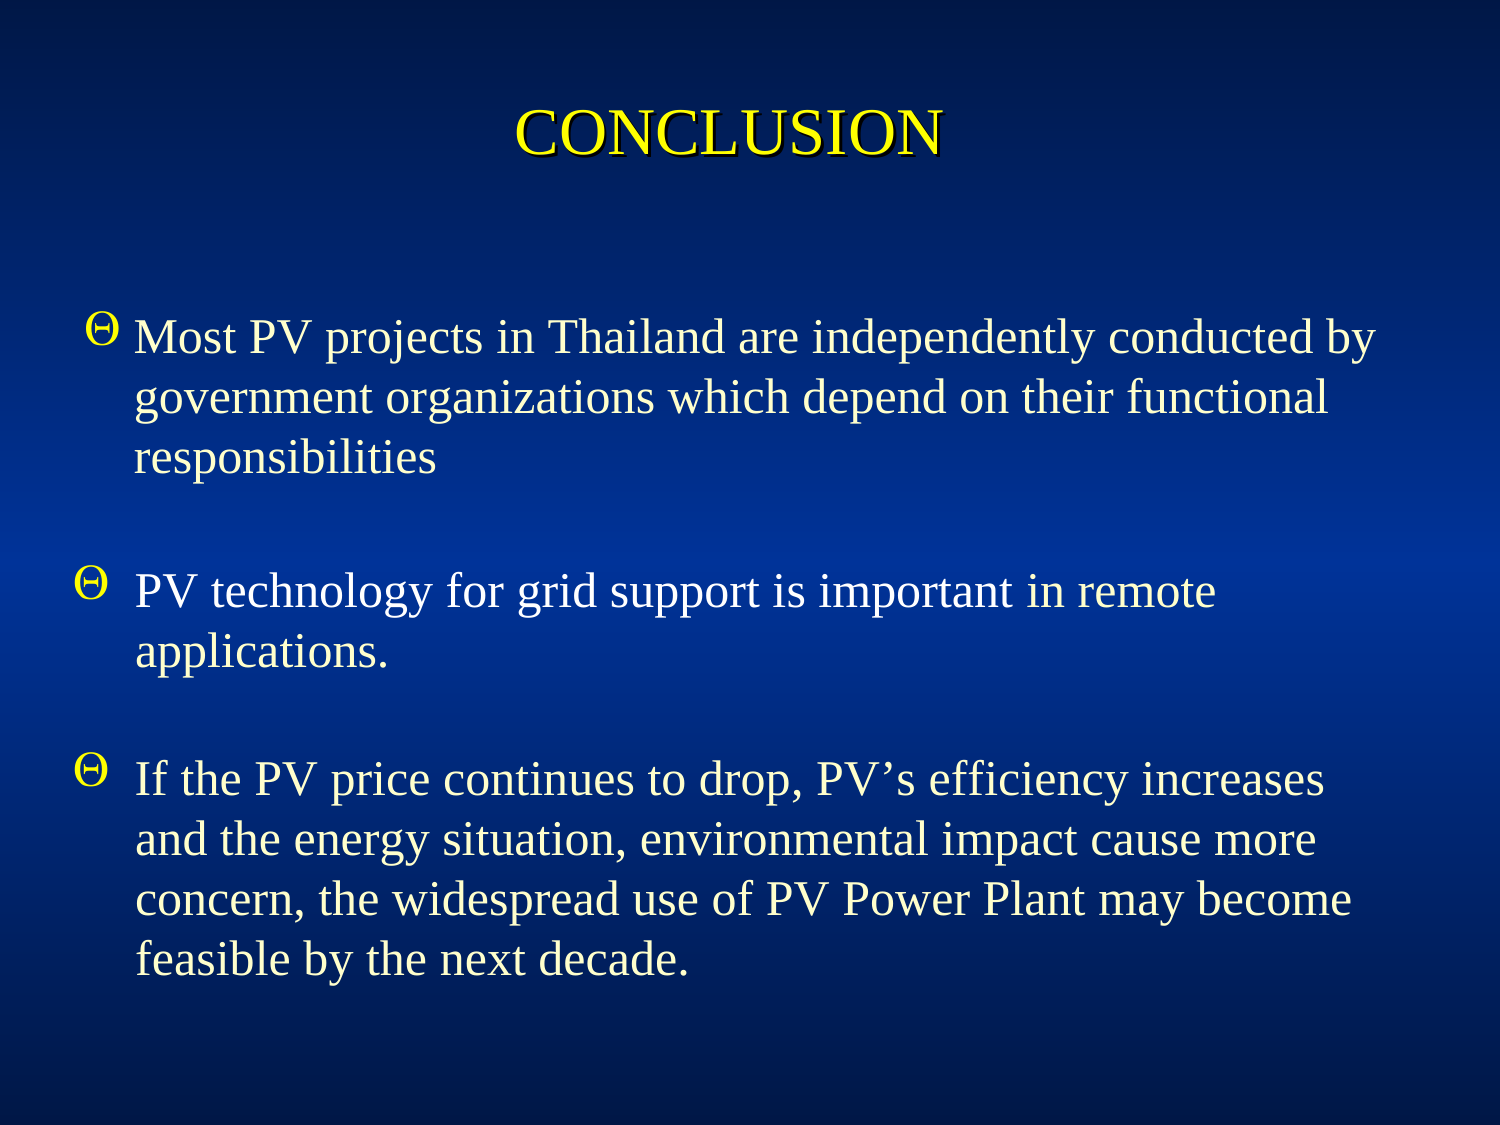

# CONCLUSION
 Most PV projects in Thailand are independently conducted by
 government organizations which depend on their functional
 responsibilities
 PV technology for grid support is important in remote
 applications.
 If the PV price continues to drop, PV’s efficiency increases
 and the energy situation, environmental impact cause more
 concern, the widespread use of PV Power Plant may become
 feasible by the next decade.